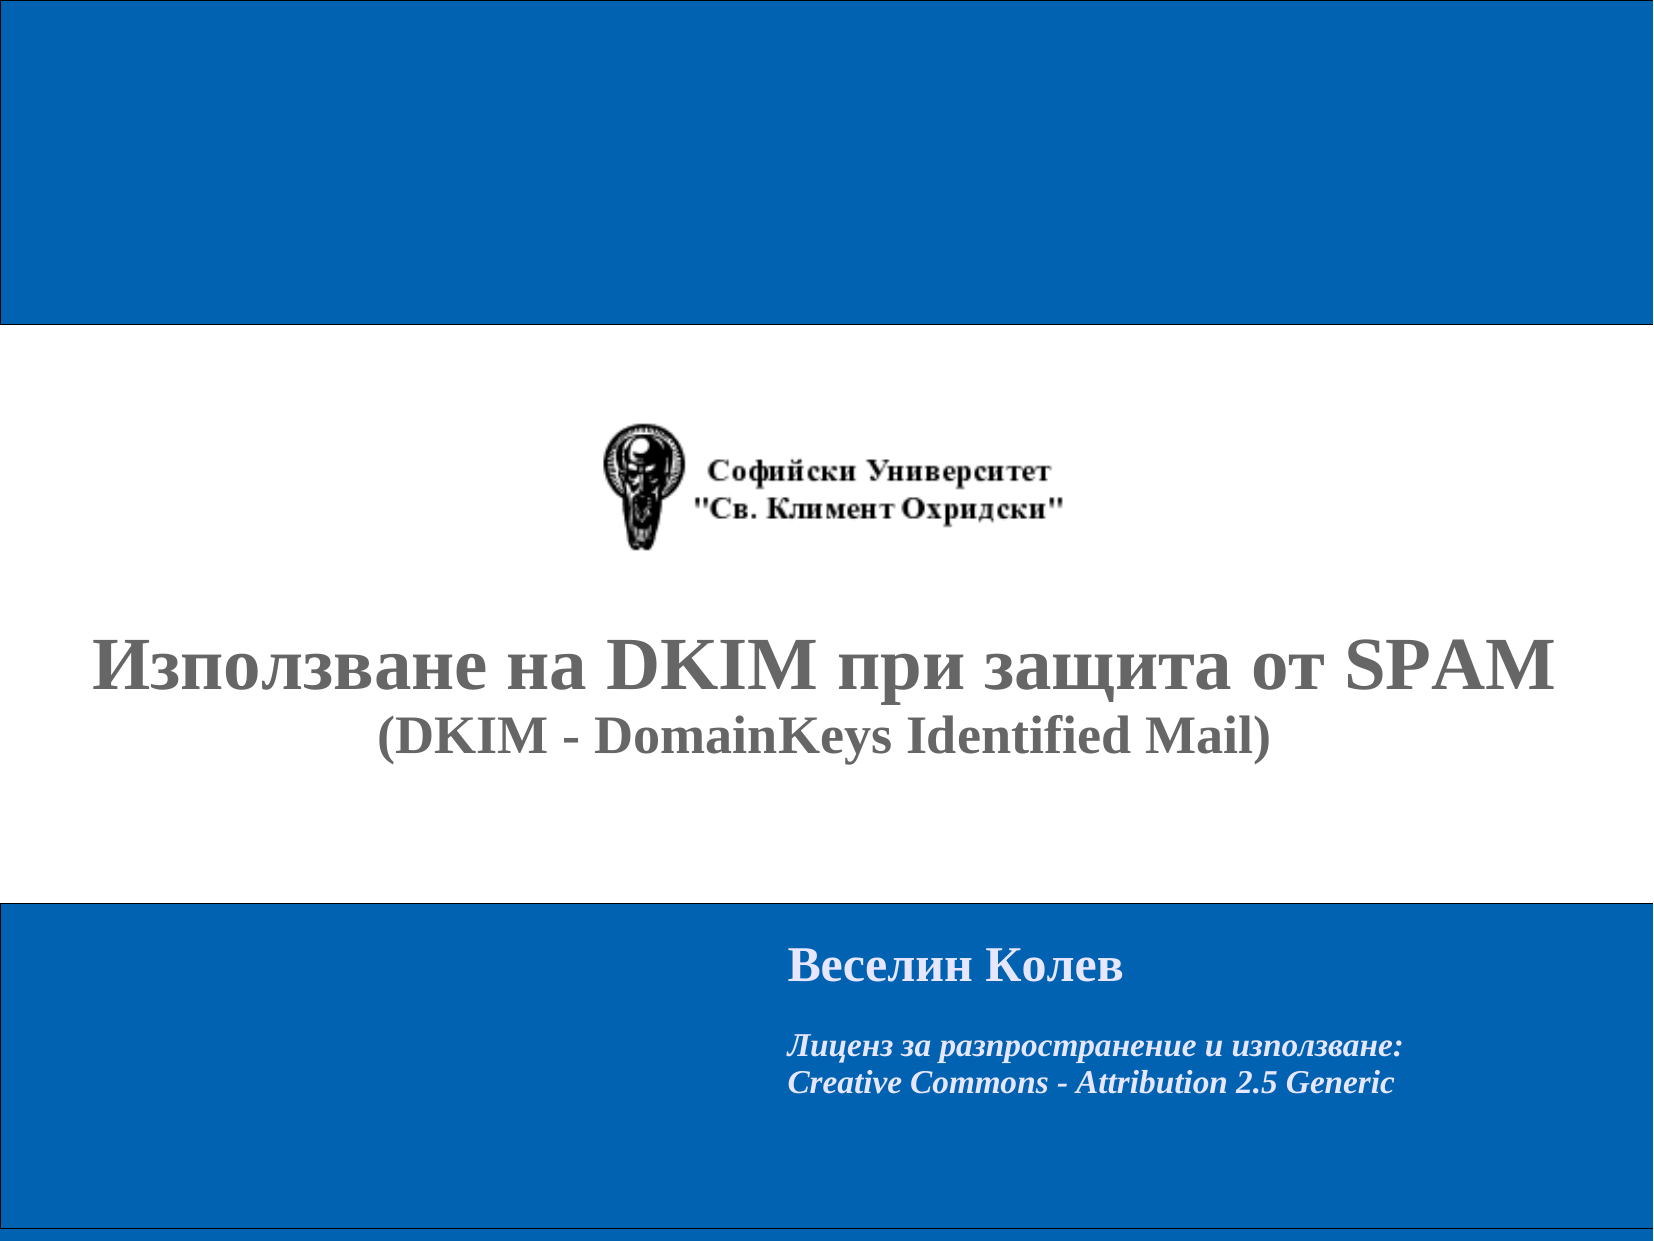

# Използване на DKIM при защита от SPAM (DKIM - DomainKeys Identified Mail)
Веселин Колев
Лиценз за разпространение и използване:
Creative Commons - Attribution 2.5 Generic